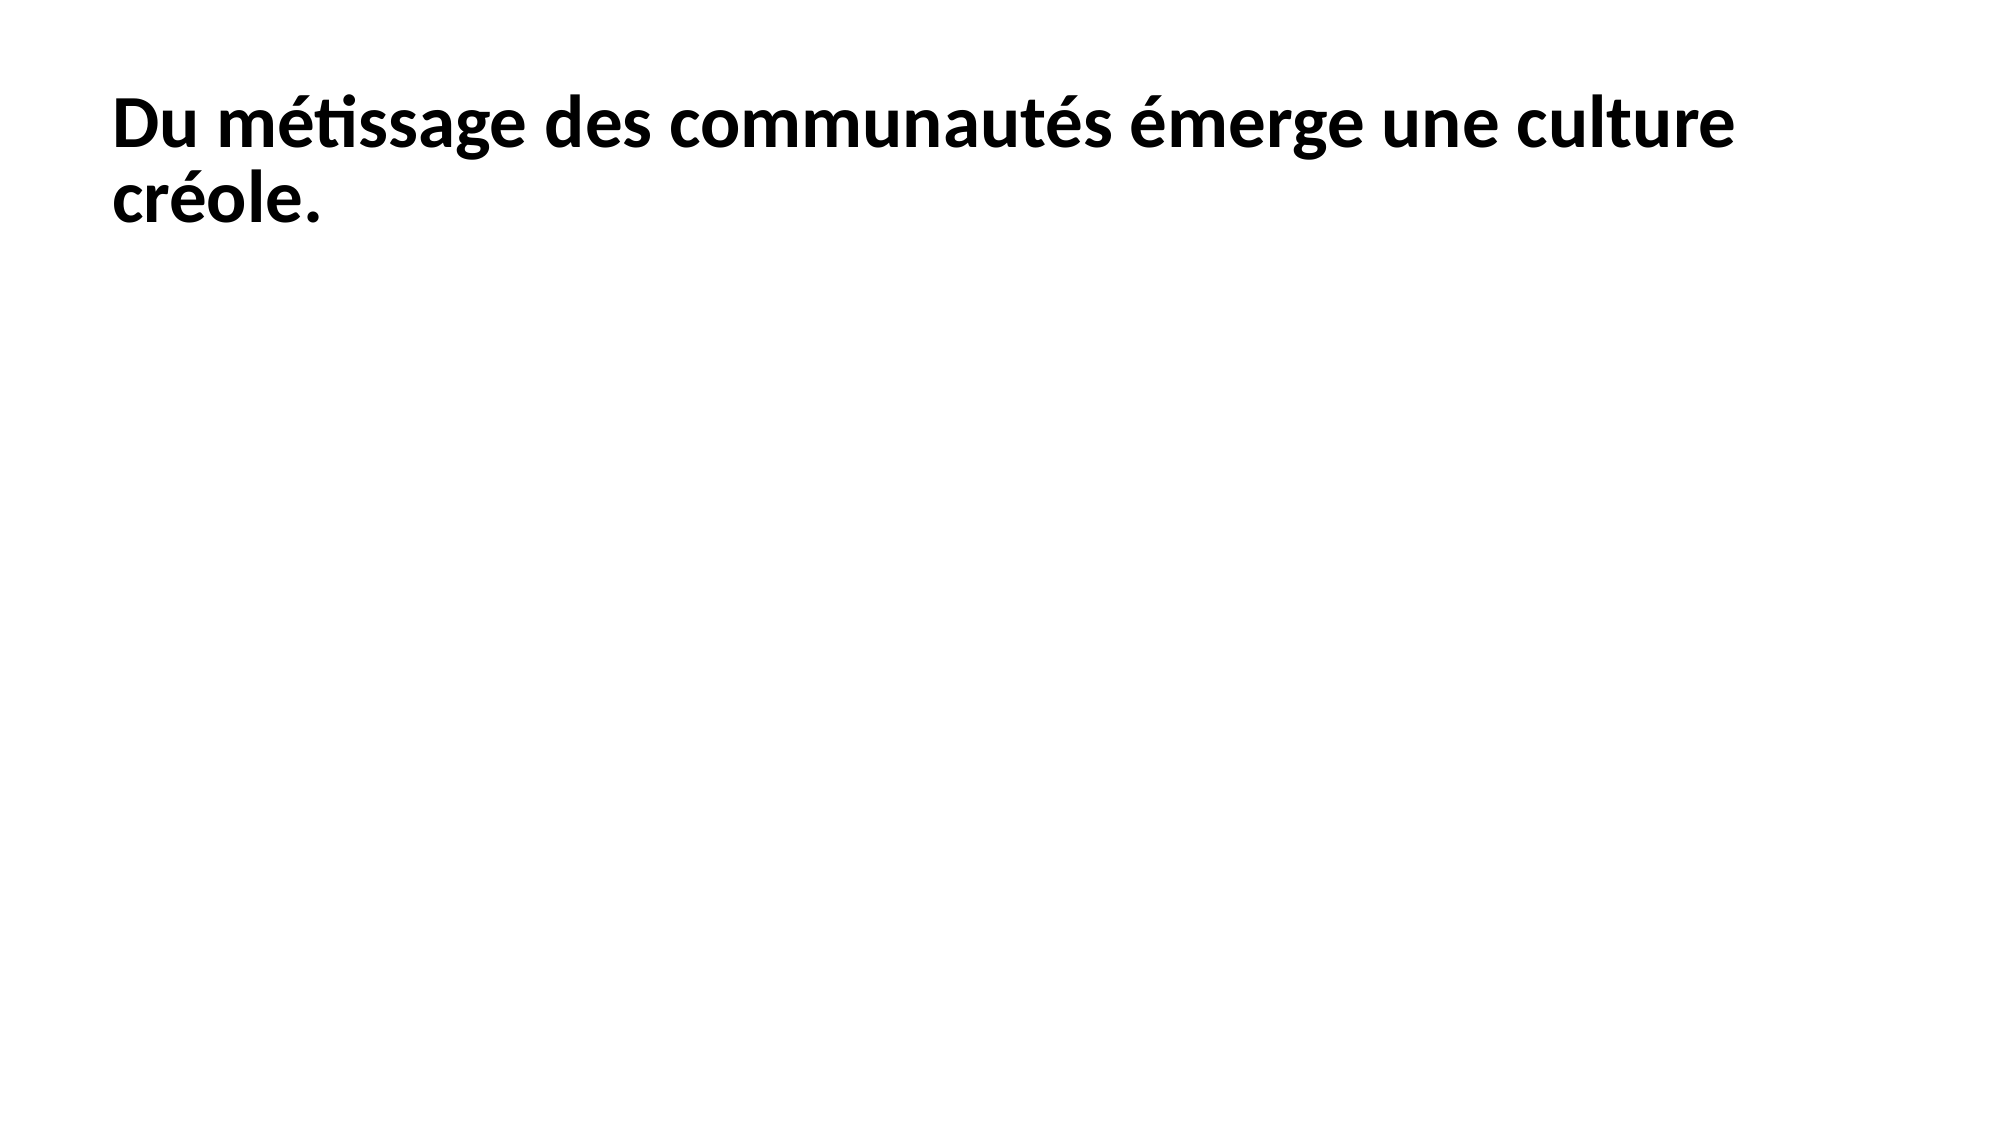

Du métissage des communautés émerge une culture créole.